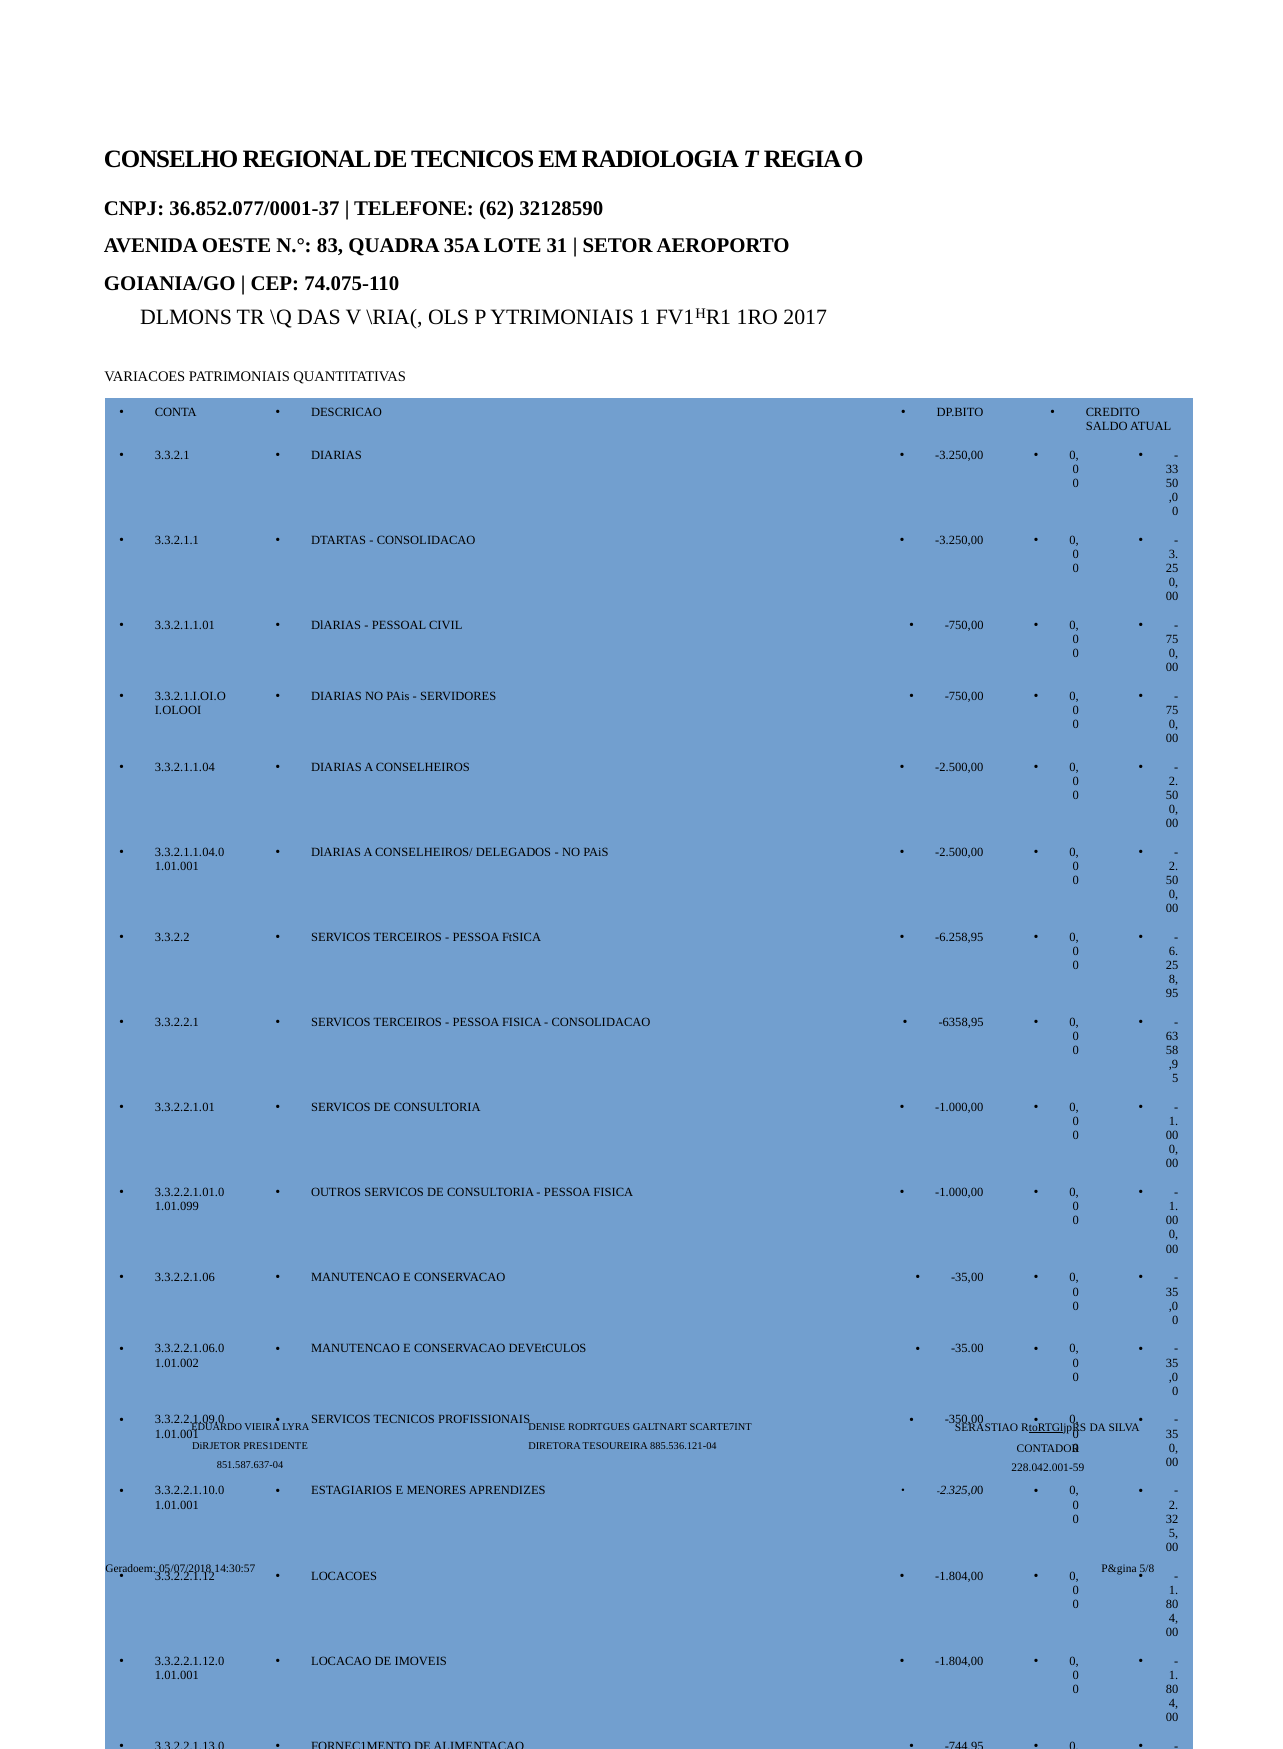

CONSELHO REGIONAL DE TECNICOS EM RADIOLOGIA T REGIA O
CNPJ: 36.852.077/0001-37 | TELEFONE: (62) 32128590
AVENIDA OESTE N.°: 83, QUADRA 35A LOTE 31 | SETOR AEROPORTO
GOIANIA/GO | CEP: 74.075-110
DLMONS TR \Q DAS V \RIA(, OLS P YTRIMONIAIS 1 FV1HR1 1RO 2017
variacOes patrimoniais quantitativas
| CONTA | DESCRICAO | DP.BITO | crEdito saldo atual | |
| --- | --- | --- | --- | --- |
| 3.3.2.1 | DIARIAS | -3.250,00 | 0,00 | -3350,00 |
| 3.3.2.1.1 | DTARTAS - CONSOLIDACAO | -3.250,00 | 0,00 | -3.250,00 |
| 3.3.2.1.1.01 | DlARIAS - PESSOAL CIVIL | -750,00 | 0,00 | -750,00 |
| 3.3.2.1.I.OI.OI.OLOOI | DIARIAS NO PAis - SERVIDORES | -750,00 | 0,00 | -750,00 |
| 3.3.2.1.1.04 | DIARIAS A CONSELHEIROS | -2.500,00 | 0,00 | -2.500,00 |
| 3.3.2.1.1.04.01.01.001 | DlARIAS A CONSELHEIROS/ DELEGADOS - NO PAiS | -2.500,00 | 0,00 | -2.500,00 |
| 3.3.2.2 | SERVICOS TERCEIROS - PESSOA FtSICA | -6.258,95 | 0,00 | -6.258,95 |
| 3.3.2.2.1 | SERVICOS TERCEIROS - PESSOA FISICA - CONSOLIDACAO | -6358,95 | 0,00 | -6358,95 |
| 3.3.2.2.1.01 | SERVICOS DE CONSULTORIA | -1.000,00 | 0,00 | -1.000,00 |
| 3.3.2.2.1.01.01.01.099 | OUTROS SERVICOS DE CONSULTORIA - PESSOA FISICA | -1.000,00 | 0,00 | -1.000,00 |
| 3.3.2.2.1.06 | manutencao e conservacao | -35,00 | 0,00 | -35,00 |
| 3.3.2.2.1.06.01.01.002 | MANUTENCAO E CONSERVACAO DEVEtCULOS | -35.00 | 0,00 | -35,00 |
| 3.3.2.2.1.09.01.01.001 | SERVICOS TECNICOS PROFISSIONAIS | -350,00 | 0,00 | -350,00 |
| 3.3.2.2.1.10.01.01.001 | ESTAGIARIOS E MENORES APRENDIZES | -2.325,00 | 0,00 | -2.325,00 |
| 3.3.2.2.1.12 | LOCACOES | -1.804,00 | 0,00 | -1.804,00 |
| 3.3.2.2.1.12.01.01.001 | LOCACAO DE IMOVEIS | -1.804,00 | 0,00 | -1.804,00 |
| 3.3.2.2.1.13.01.01.001 | FORNEC1MENTO DE ALIMENTACAO | -744,95 | 0,00 | -744,95 |
| 3.3-23 | SERVICOS TERCEIROS - PESSOA JORIDICA | -31.543,63 | 0,00 | -31.543,63 |
| 3.3.2.3.1 | SERVICOS TERCEIROS - PESSOA JURIDICA - CONSOLIDACAO | -31.543,63 | 0,00 | -31.543,63 |
| 3.3.2.3.1.01 | CONSULTORIA E ASSESSORIA | -12.600,00 | 0,00 | -12.600,00 |
| 3.3.23.1.01.01.01.001 | ASSESSORIA E CONSULTORIA T15CNICA OUJURtDICA - PESSOA JURfDICA | -12.600,00 | 0,00 | -12.600,00 |
| 33.23.1.04 | SERVICOS DE COMUNICACAO | -5.990,20 | 0,00 | -5.990,20 |
| 3.3.2.3.1.04.01.01.001 | SERVICOS DE TELECOMUNICAC0ES - TELEFONIA E INTERNET | -2.322,96 | 0,00 | -2.322,96 |
EDUARDO VIEIRA LYRA DiRJETOR PRES1DENTE 851.587.637-04
DENISE RODRTGUES GALTNART SCARTE7INT DIRETORA TESOUREIRA 885.536.121-04
SERASTIAO RtoRTGljpRS DA SILVA
CONTADOR
228.042.001-59
Geradoem: 05/07/2018 14:30:57
P&gina 5/8